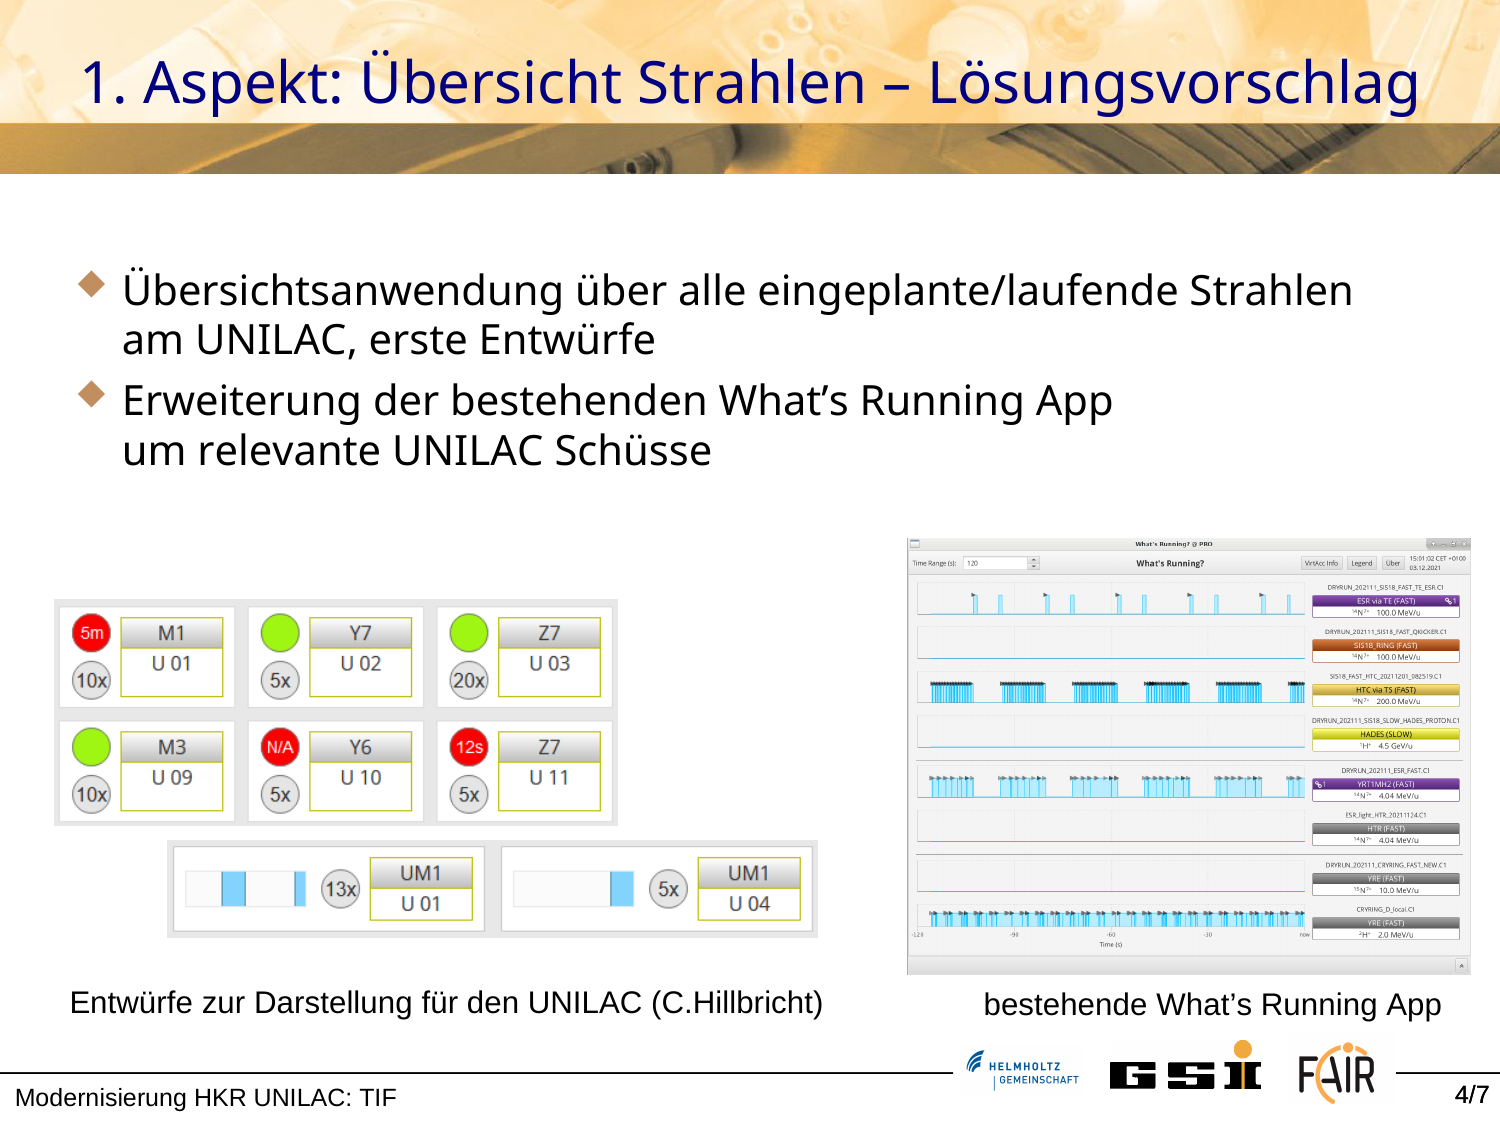

# 1. Aspekt: Übersicht Strahlen – Lösungsvorschlag
Übersichtsanwendung über alle eingeplante/laufende Strahlen am UNILAC, erste Entwürfe
Erweiterung der bestehenden What’s Running App
um relevante UNILAC Schüsse
Entwürfe zur Darstellung für den UNILAC (C.Hillbricht)
bestehende What’s Running App
4